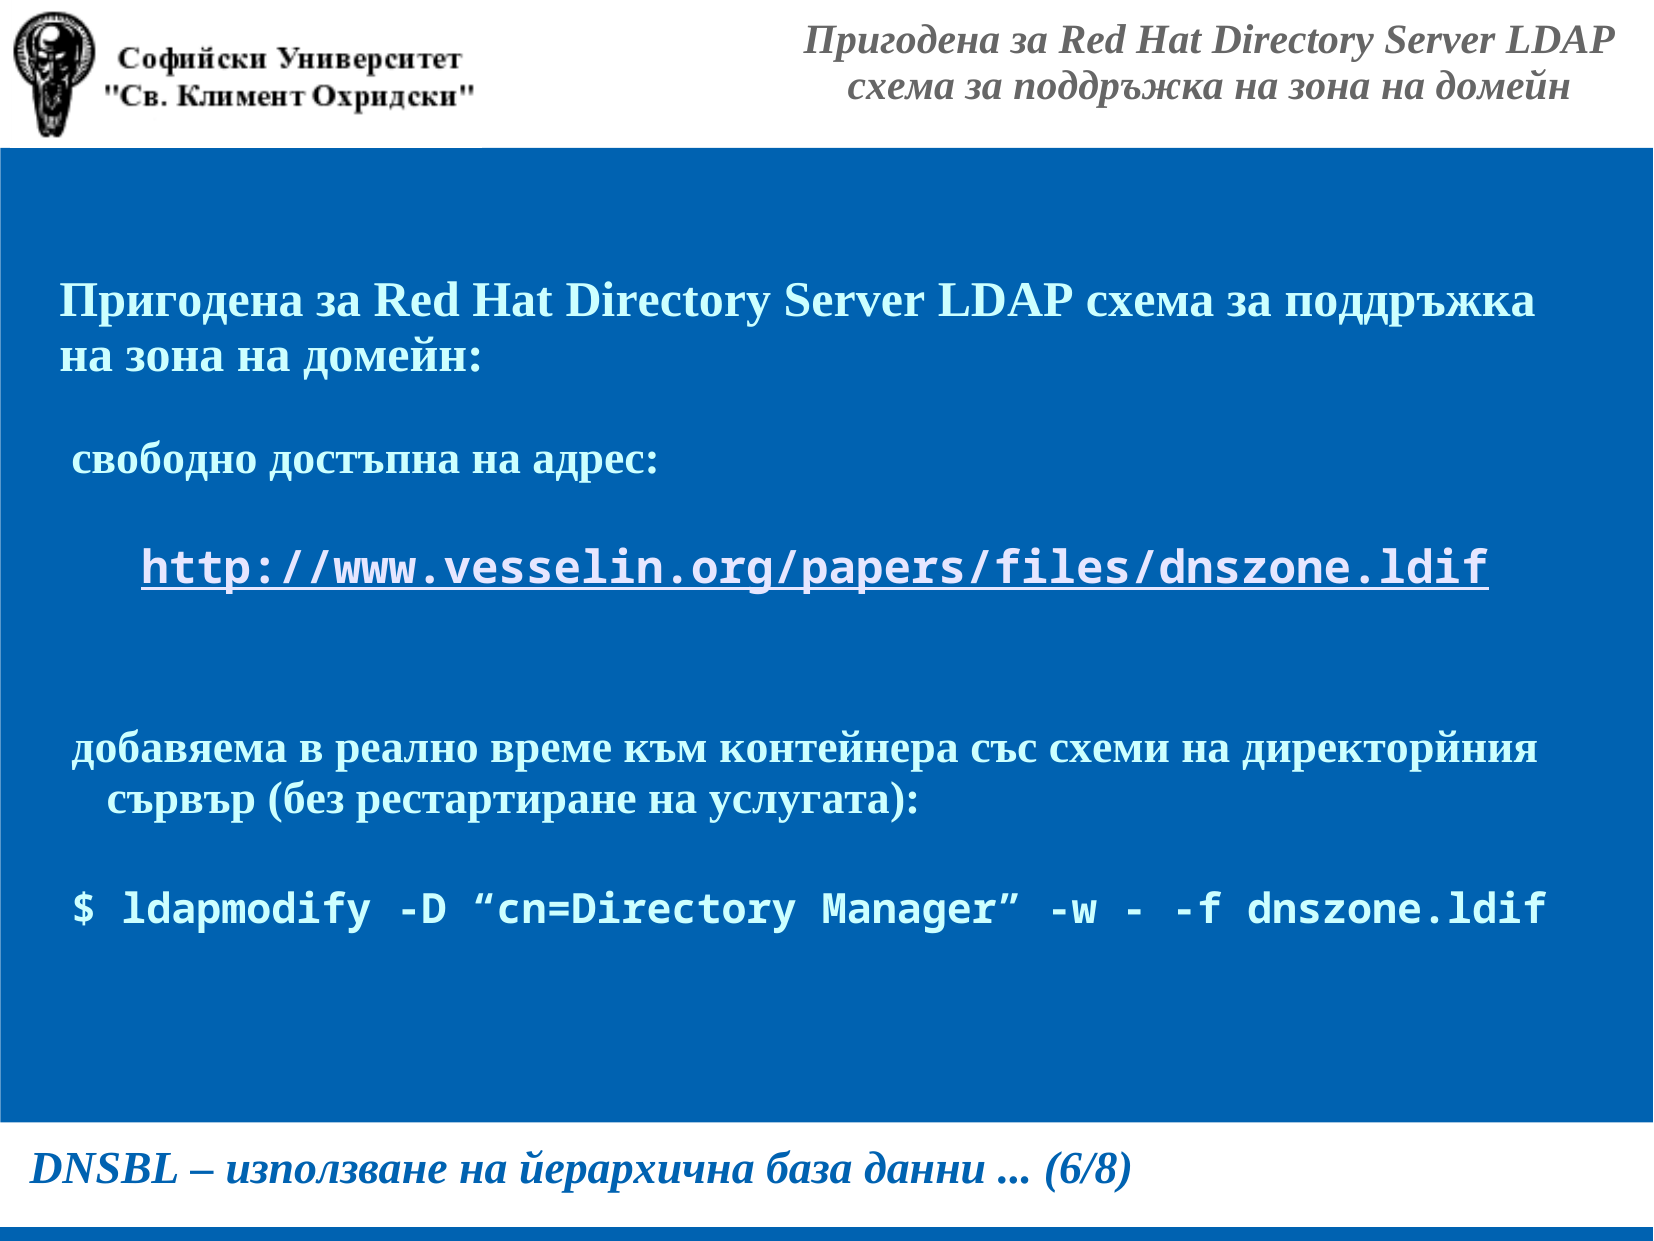

# Пригодена за Red Hat Directory Server LDAP схема за поддръжка на зона на домейн
Пригодена за Red Hat Directory Server LDAP схема за поддръжка на зона на домейн:
свободно достъпна на адрес:
http://www.vesselin.org/papers/files/dnszone.ldif
добавяема в реално време към контейнера със схеми на директорйния сървър (без рестартиране на услугата):
$ ldapmodify -D “cn=Directory Manager” -w - -f dnszone.ldif
DNSBL – използване на йерархична база данни ... (6/8)